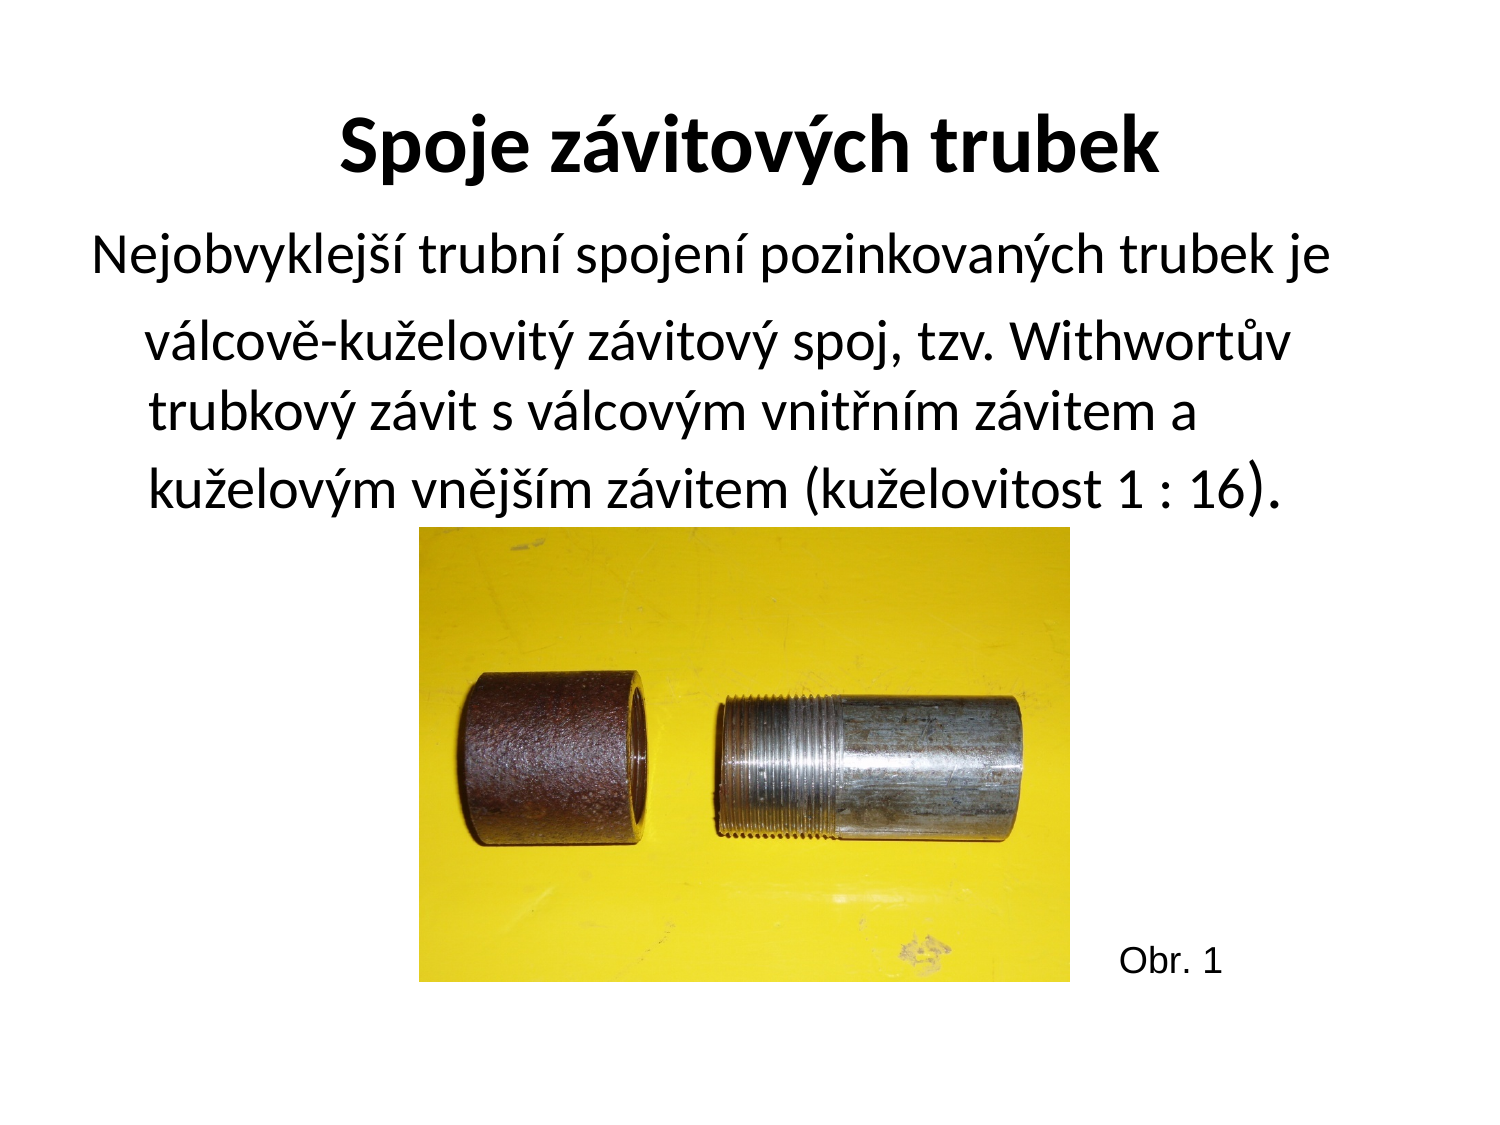

# Spoje závitových trubek
Nejobvyklejší trubní spojení pozinkovaných trubek je
 válcově-kuželovitý závitový spoj, tzv. Withwortův trubkový závit s válcovým vnitřním závitem a kuželovým vnějším závitem (kuželovitost 1 : 16).
Obr. 1